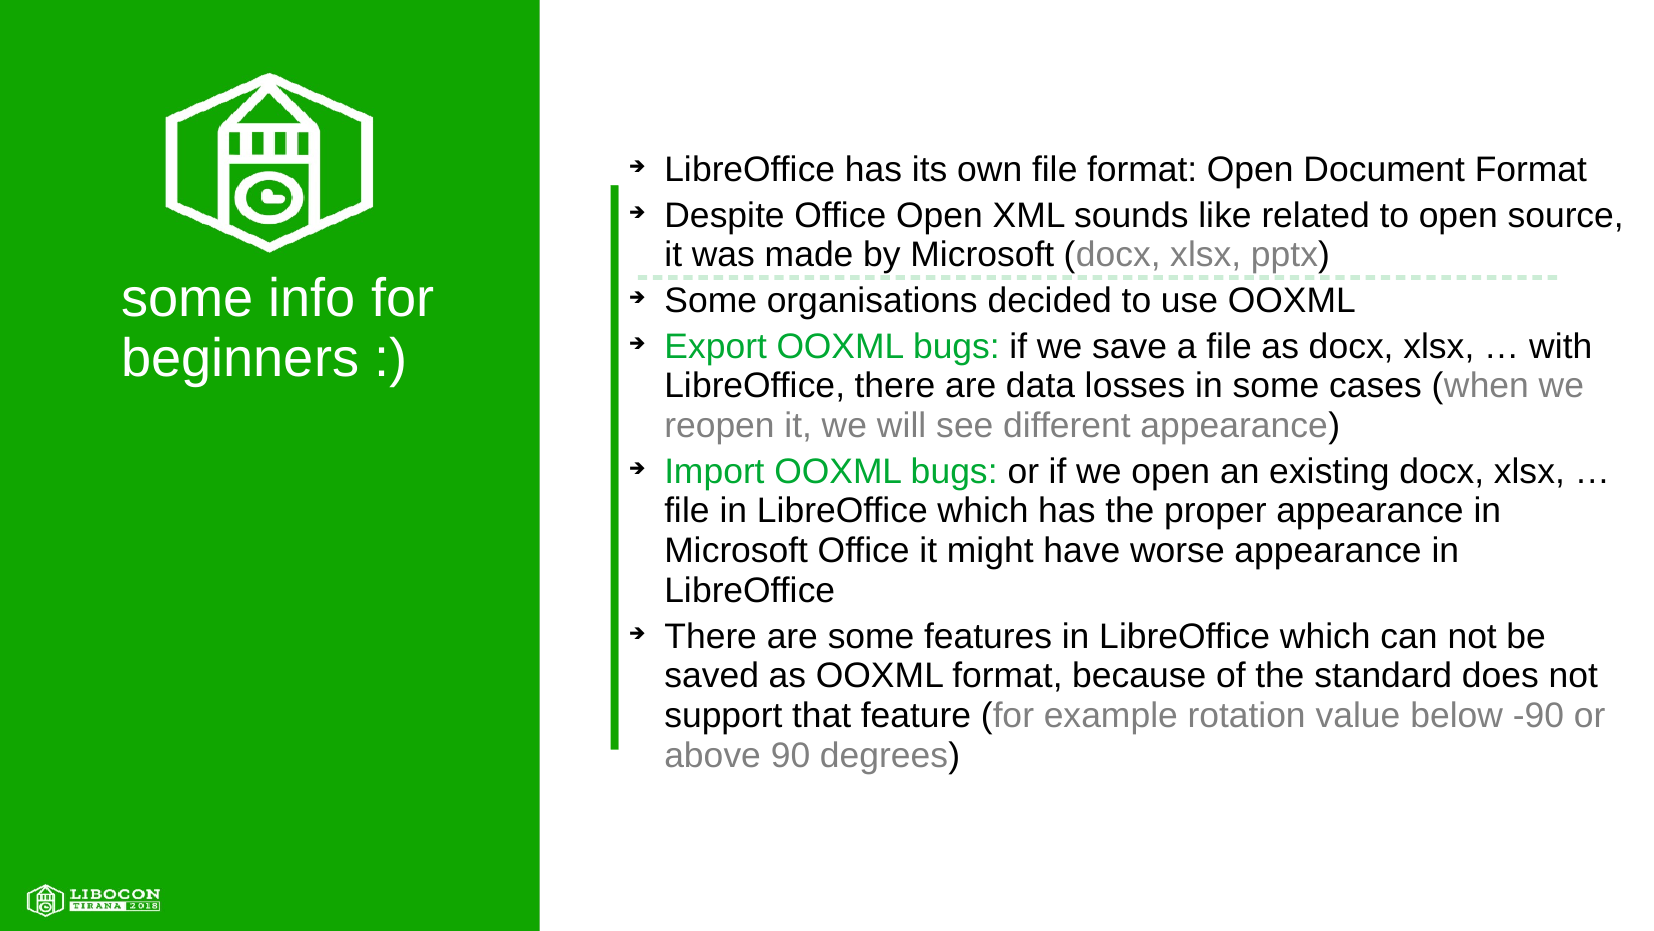

LibreOffice has its own file format: Open Document Format
Despite Office Open XML sounds like related to open source, it was made by Microsoft (docx, xlsx, pptx)
Some organisations decided to use OOXML
Export OOXML bugs: if we save a file as docx, xlsx, … with LibreOffice, there are data losses in some cases (when we reopen it, we will see different appearance)
Import OOXML bugs: or if we open an existing docx, xlsx, … file in LibreOffice which has the proper appearance in Microsoft Office it might have worse appearance in LibreOffice
There are some features in LibreOffice which can not be saved as OOXML format, because of the standard does not support that feature (for example rotation value below -90 or above 90 degrees)
some info for beginners :)